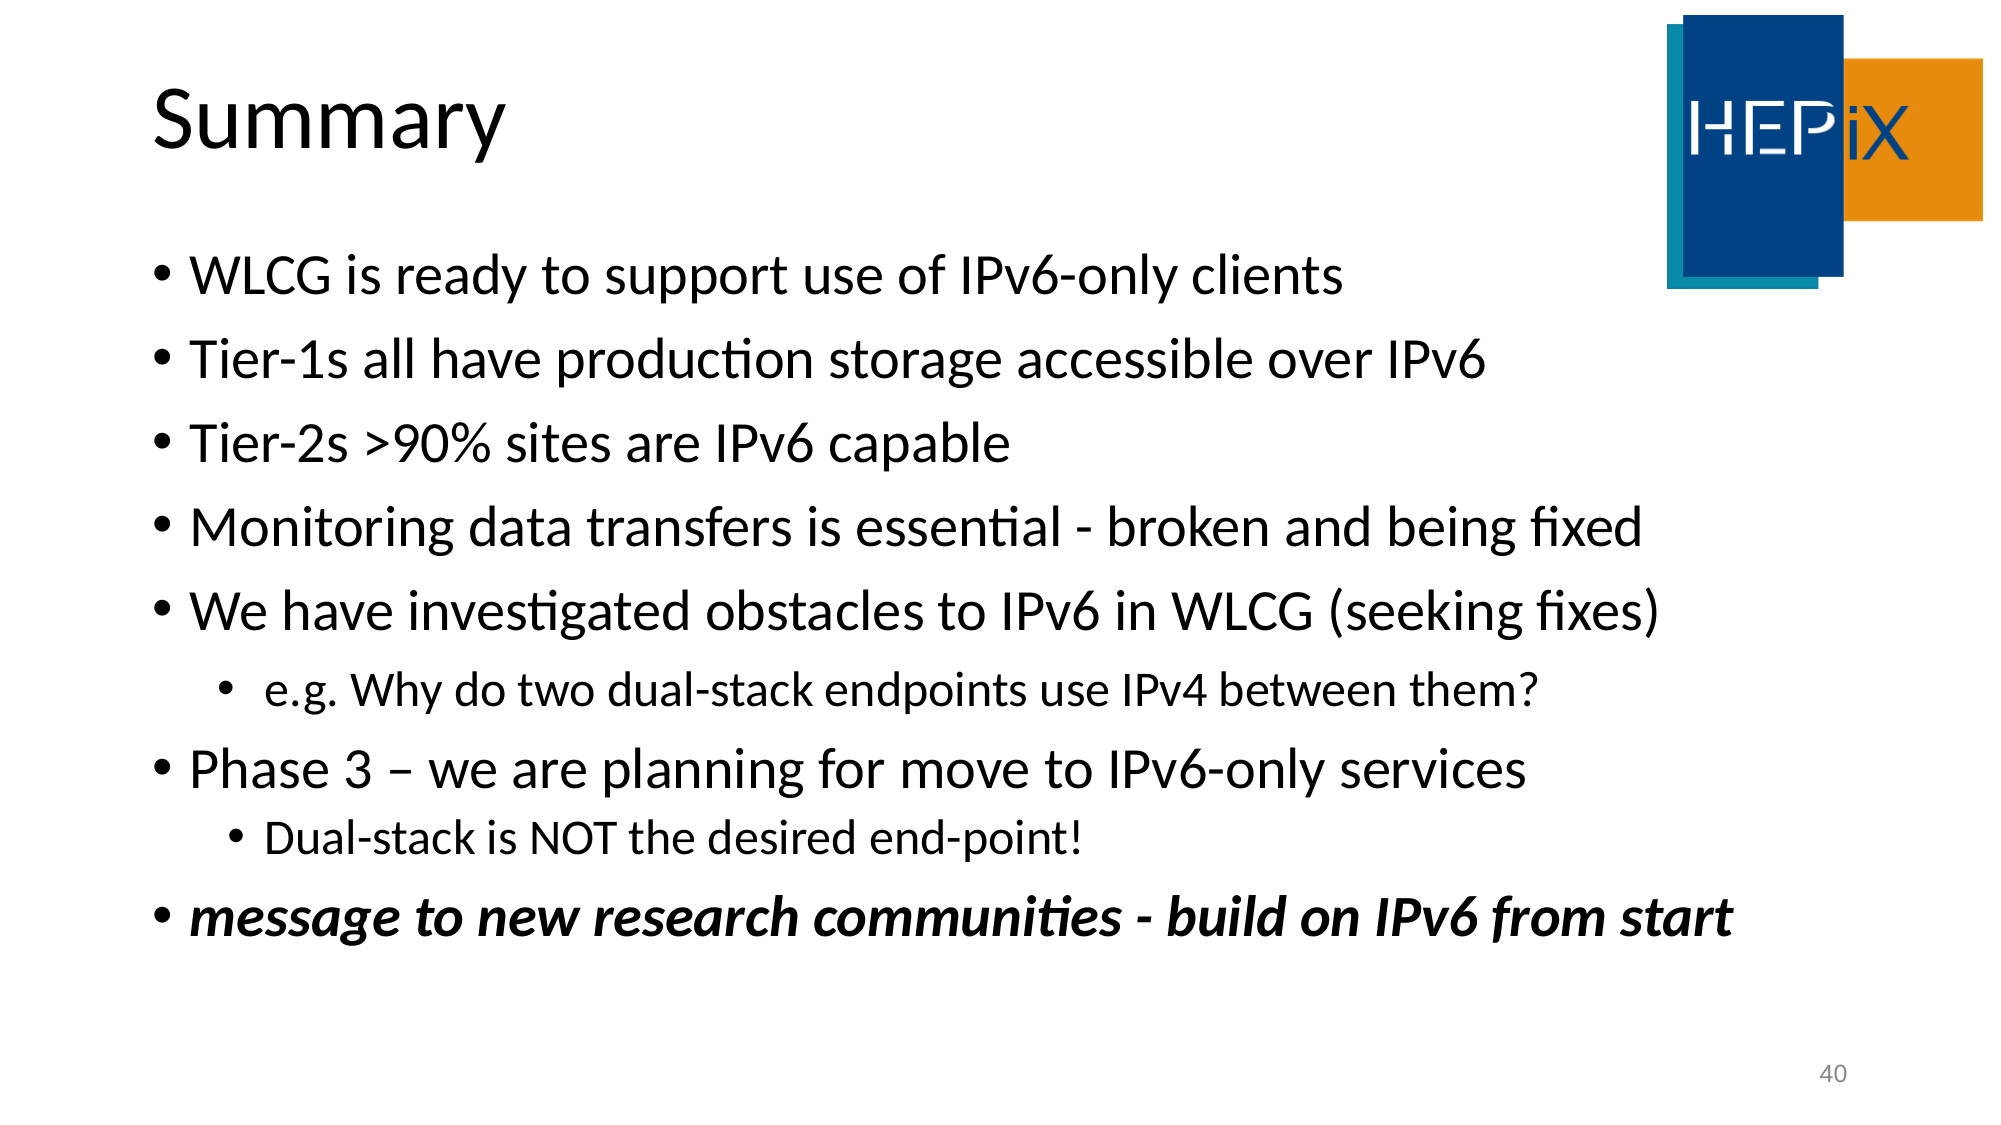

# Summary
WLCG is ready to support use of IPv6-only clients
Tier-1s all have production storage accessible over IPv6
Tier-2s >90% sites are IPv6 capable
Monitoring data transfers is essential - broken and being fixed
We have investigated obstacles to IPv6 in WLCG (seeking fixes)
e.g. Why do two dual-stack endpoints use IPv4 between them?
Phase 3 – we are planning for move to IPv6-only services
Dual-stack is NOT the desired end-point!
message to new research communities - build on IPv6 from start